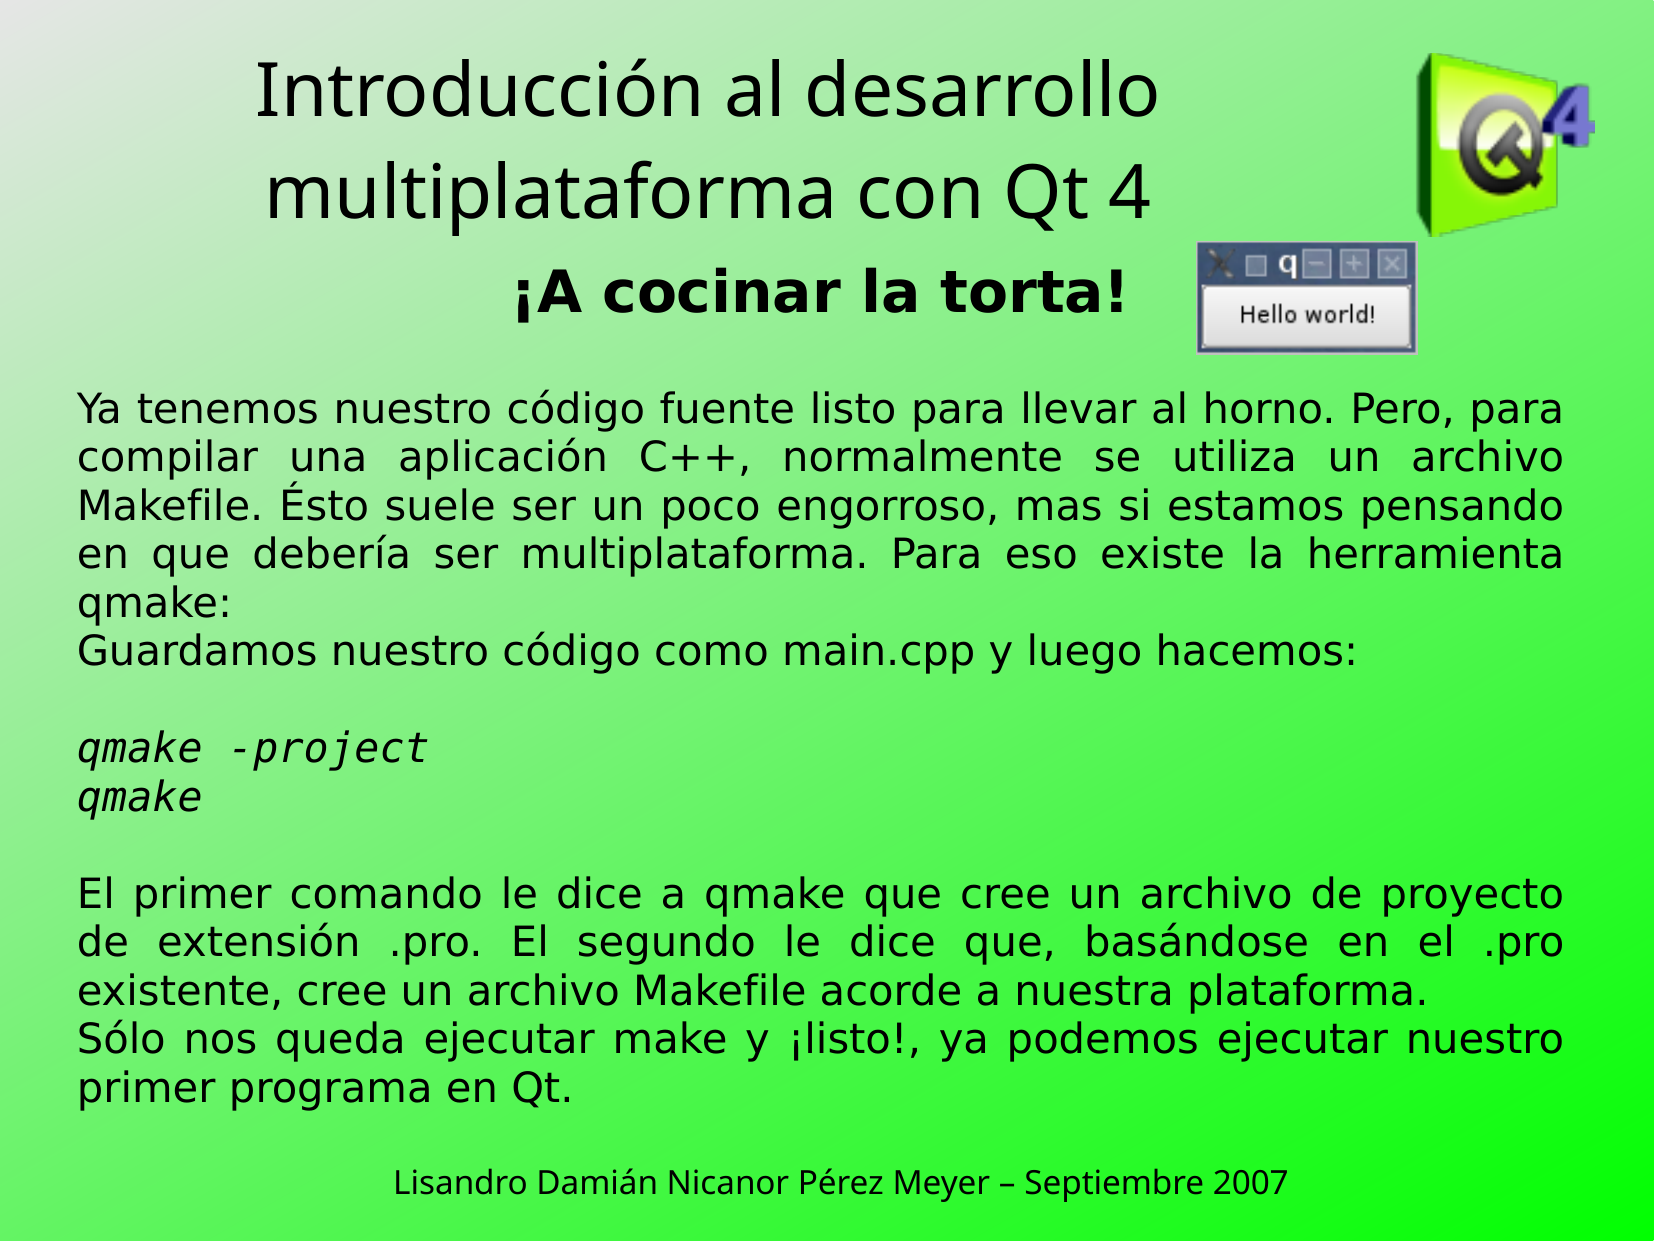

# Introducción al desarrollo multiplataforma con Qt 4
¡A cocinar la torta!
Ya tenemos nuestro código fuente listo para llevar al horno. Pero, para compilar una aplicación C++, normalmente se utiliza un archivo Makefile. Ésto suele ser un poco engorroso, mas si estamos pensando en que debería ser multiplataforma. Para eso existe la herramienta qmake:
Guardamos nuestro código como main.cpp y luego hacemos:
qmake -project
qmake
El primer comando le dice a qmake que cree un archivo de proyecto de extensión .pro. El segundo le dice que, basándose en el .pro existente, cree un archivo Makefile acorde a nuestra plataforma.
Sólo nos queda ejecutar make y ¡listo!, ya podemos ejecutar nuestro primer programa en Qt.
Lisandro Damián Nicanor Pérez Meyer – Septiembre 2007